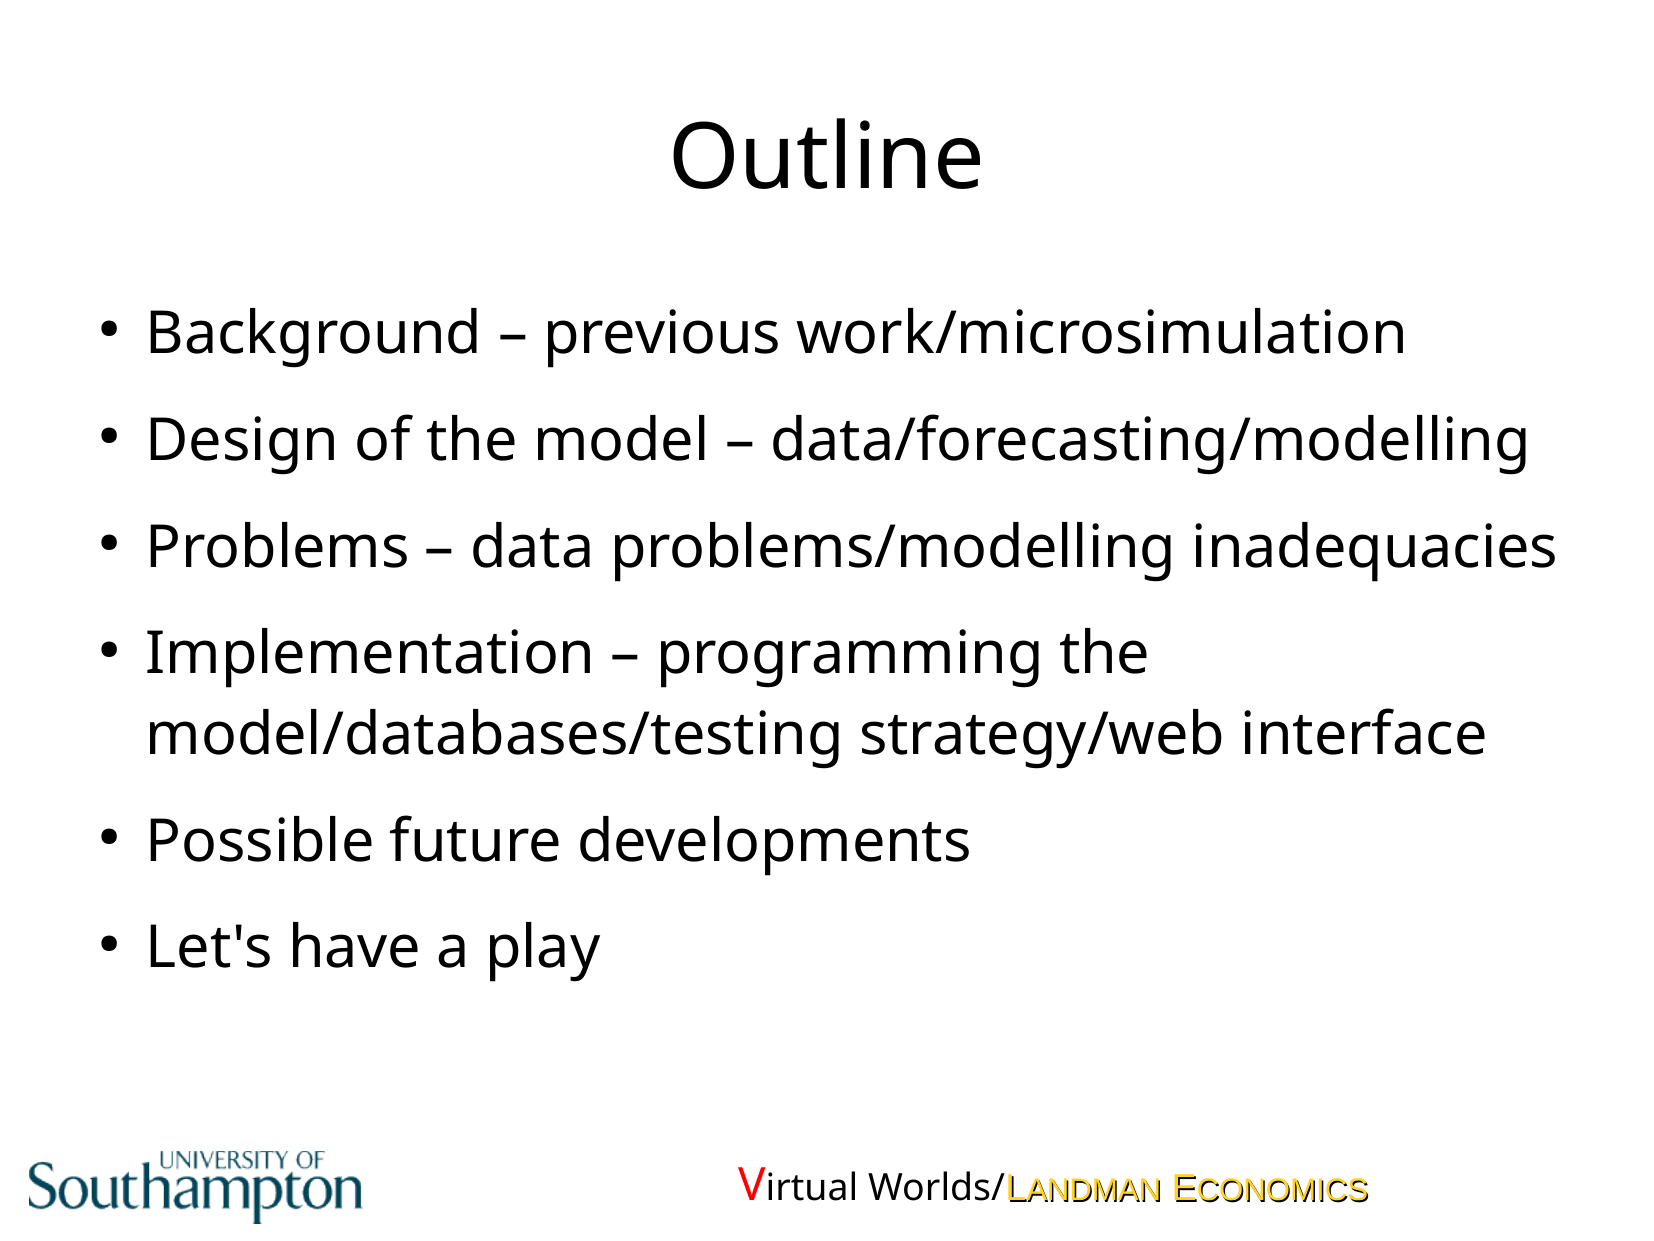

# Outline
Background – previous work/microsimulation
Design of the model – data/forecasting/modelling
Problems – data problems/modelling inadequacies
Implementation – programming the model/databases/testing strategy/web interface
Possible future developments
Let's have a play